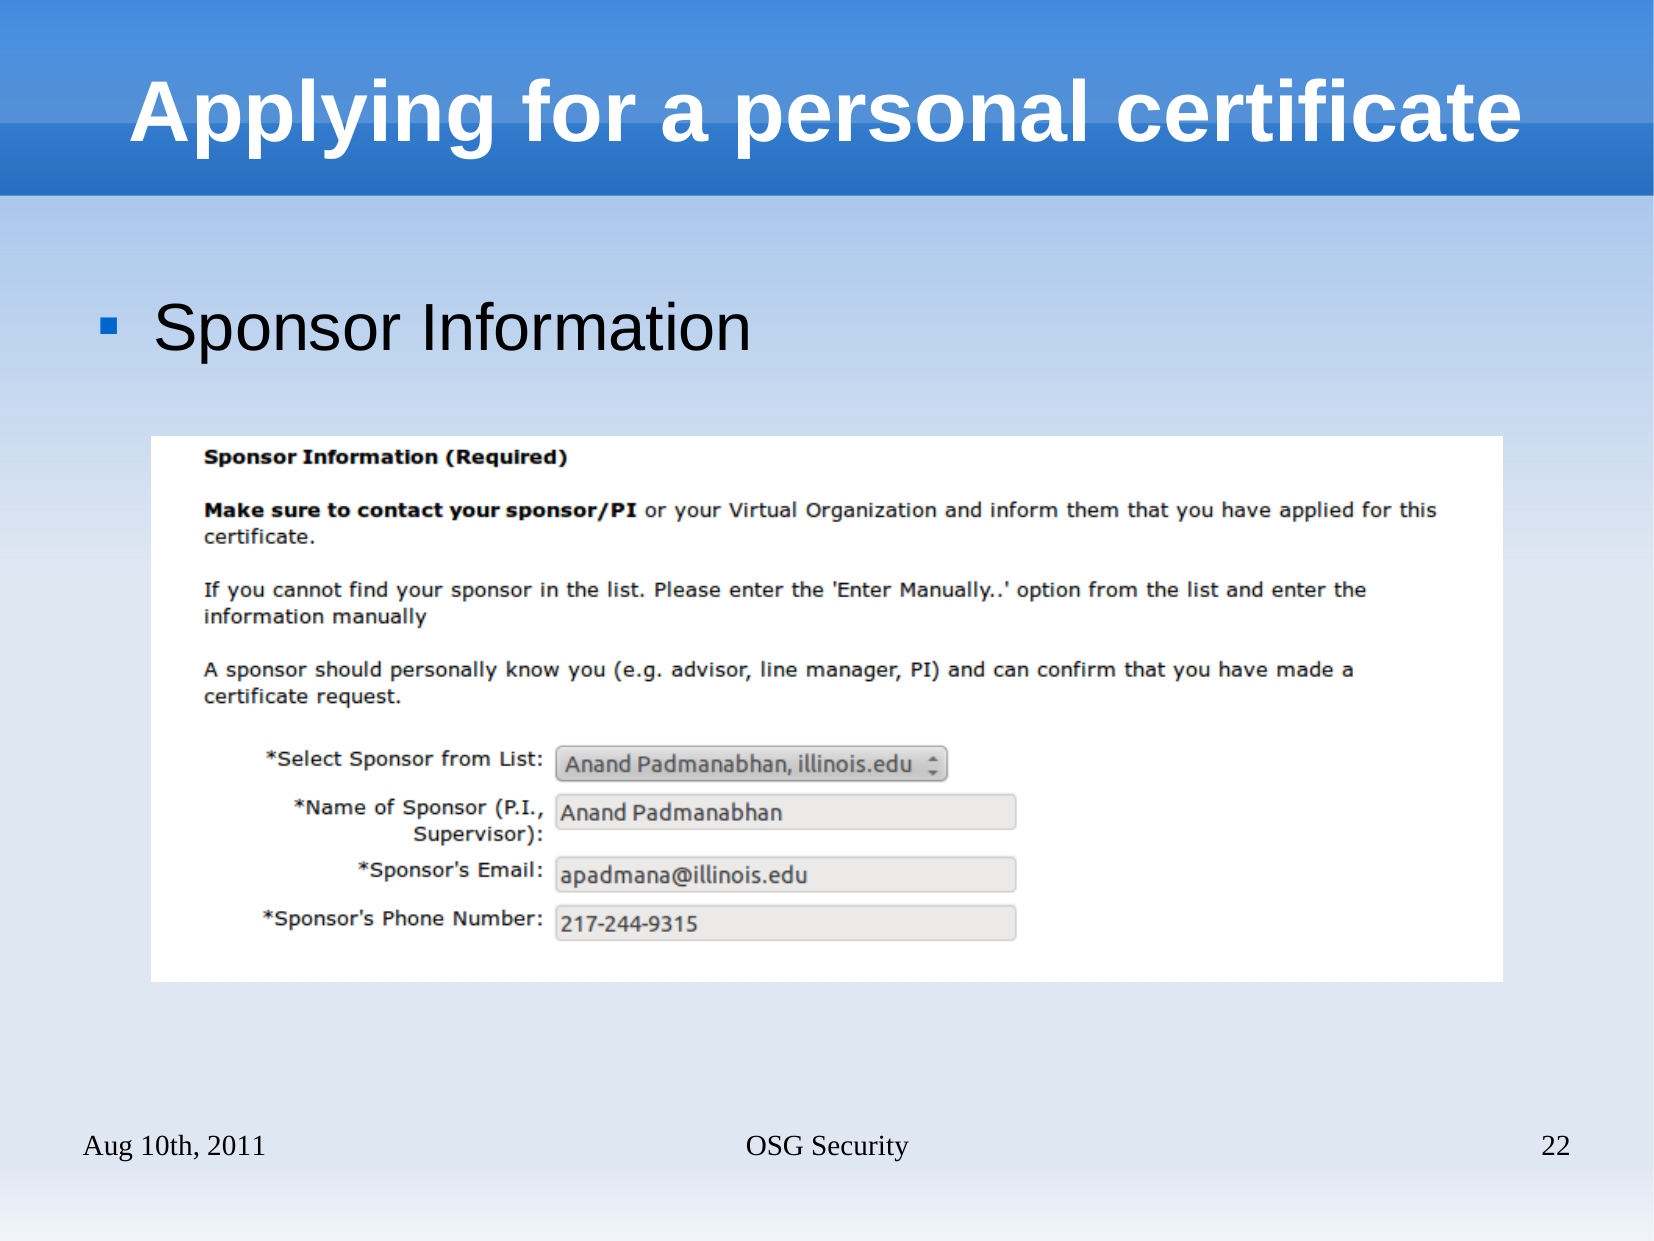

# Applying for a personal certificate
Sponsor Information
Aug 10th, 2011
OSG Security
22